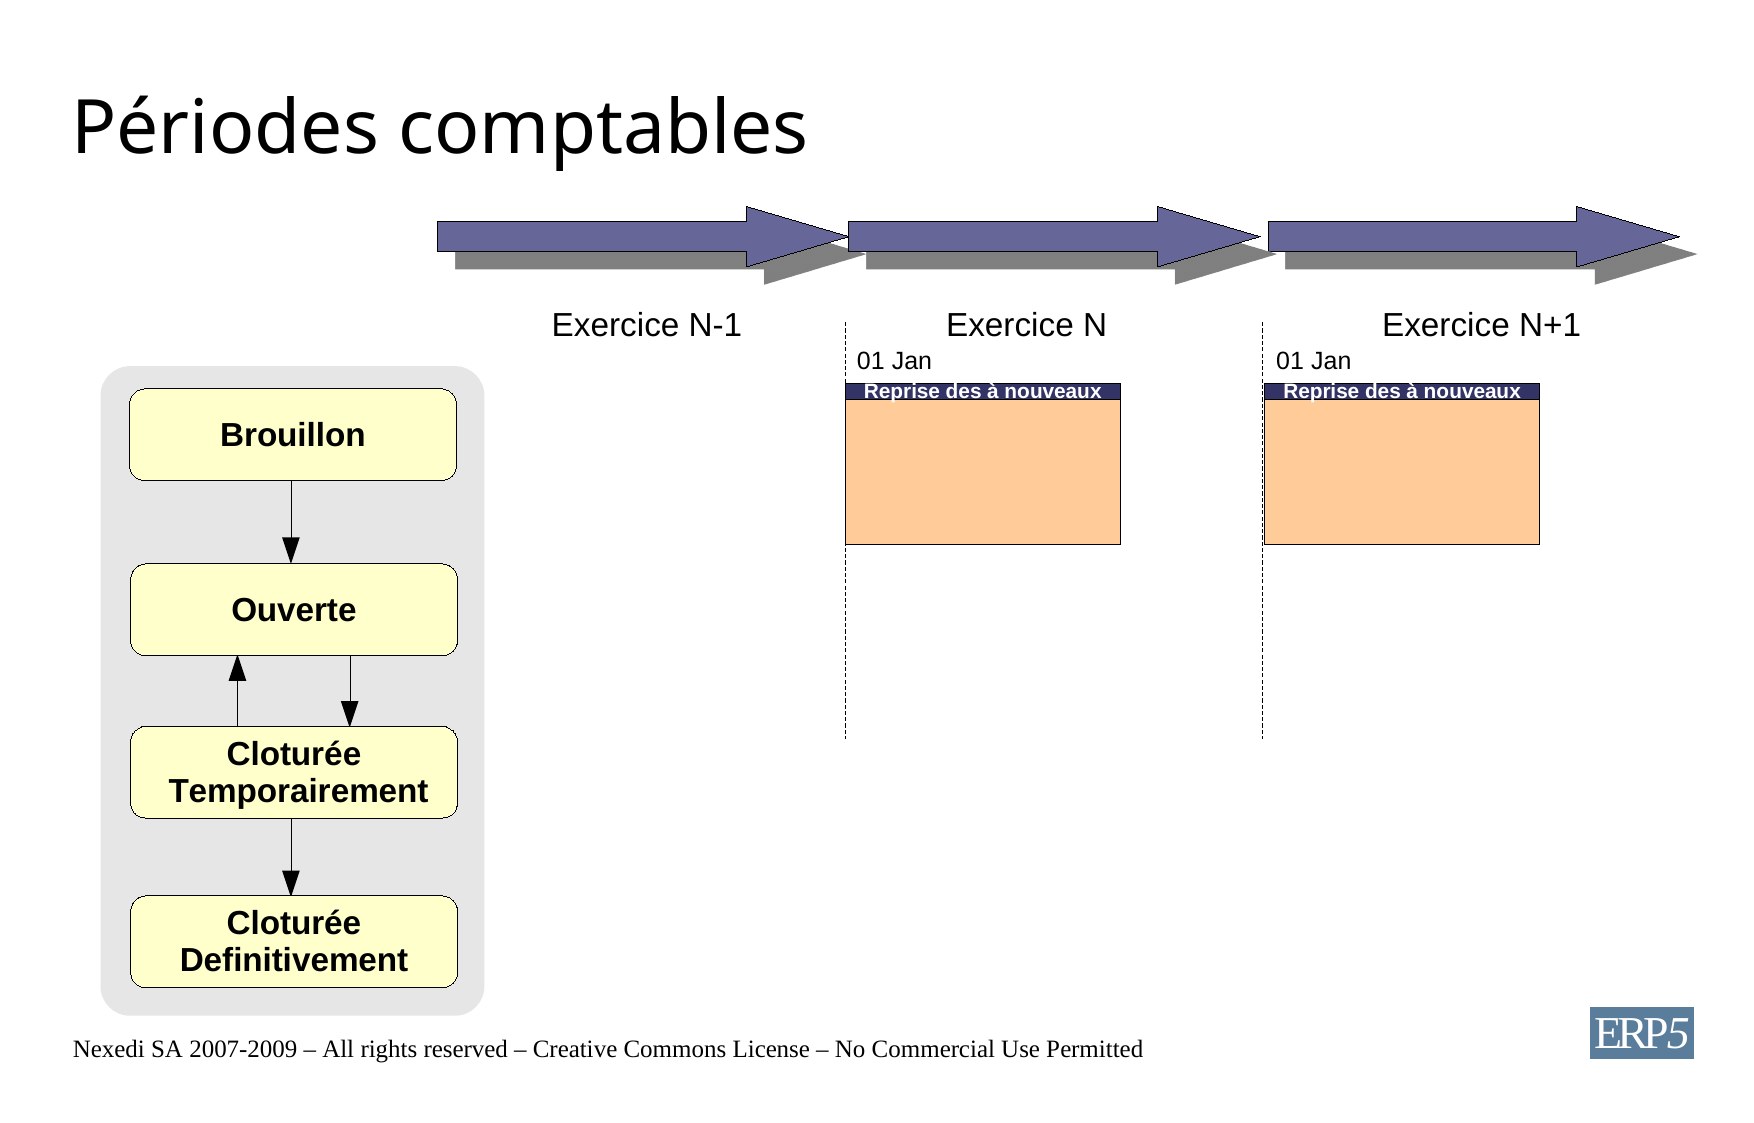

# Périodes comptables
Exercice N-1
Exercice N
Exercice N+1
01 Jan
01 Jan
Reprise des à nouveaux
Reprise des à nouveaux
Brouillon
Ouverte
Cloturée
 Temporairement
Cloturée
Definitivement